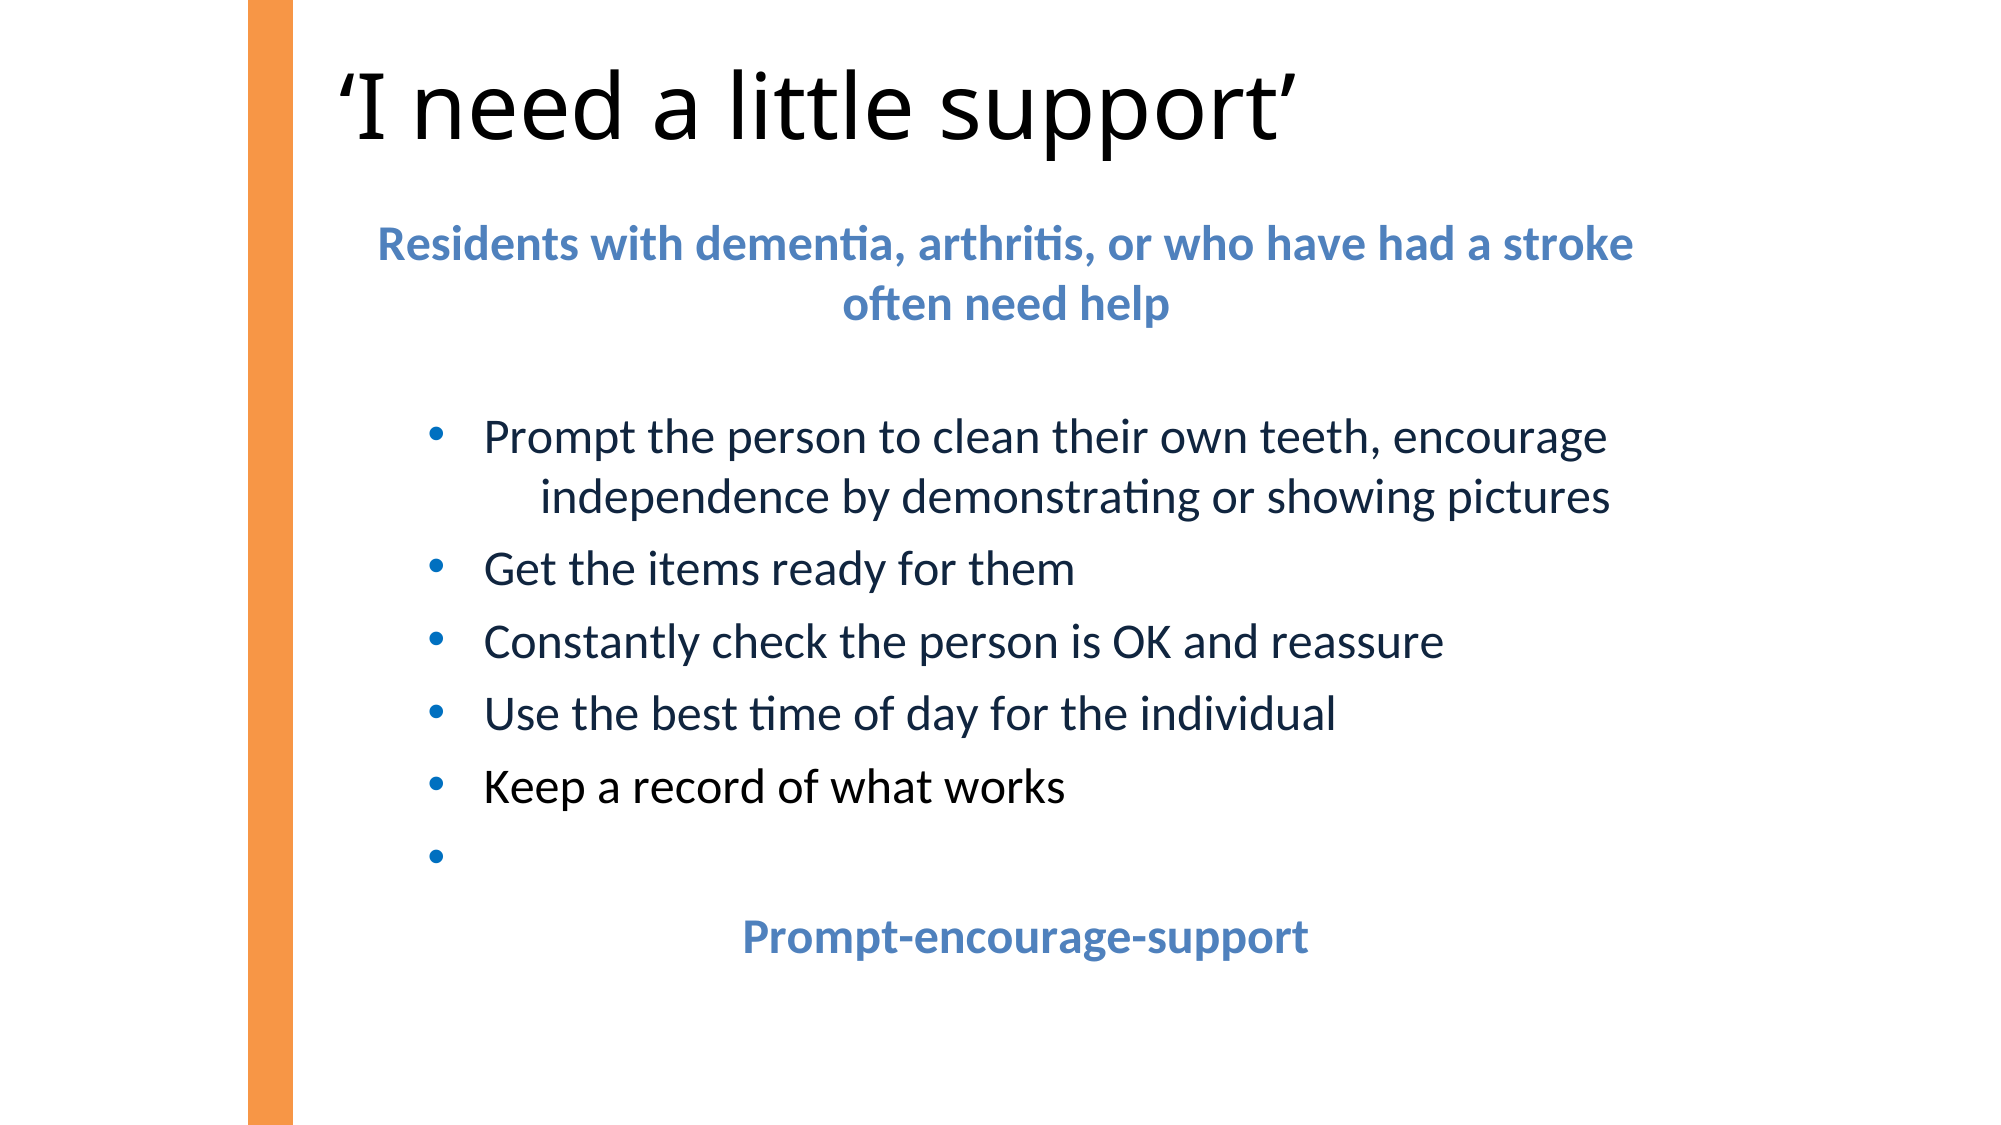

# ‘I need a little support’
Residents with dementia, arthritis, or who have had a stroke often need help
Prompt the person to clean their own teeth, encourage independence by demonstrating or showing pictures
Get the items ready for them
Constantly check the person is OK and reassure
Use the best time of day for the individual
Keep a record of what works
Prompt-encourage-support